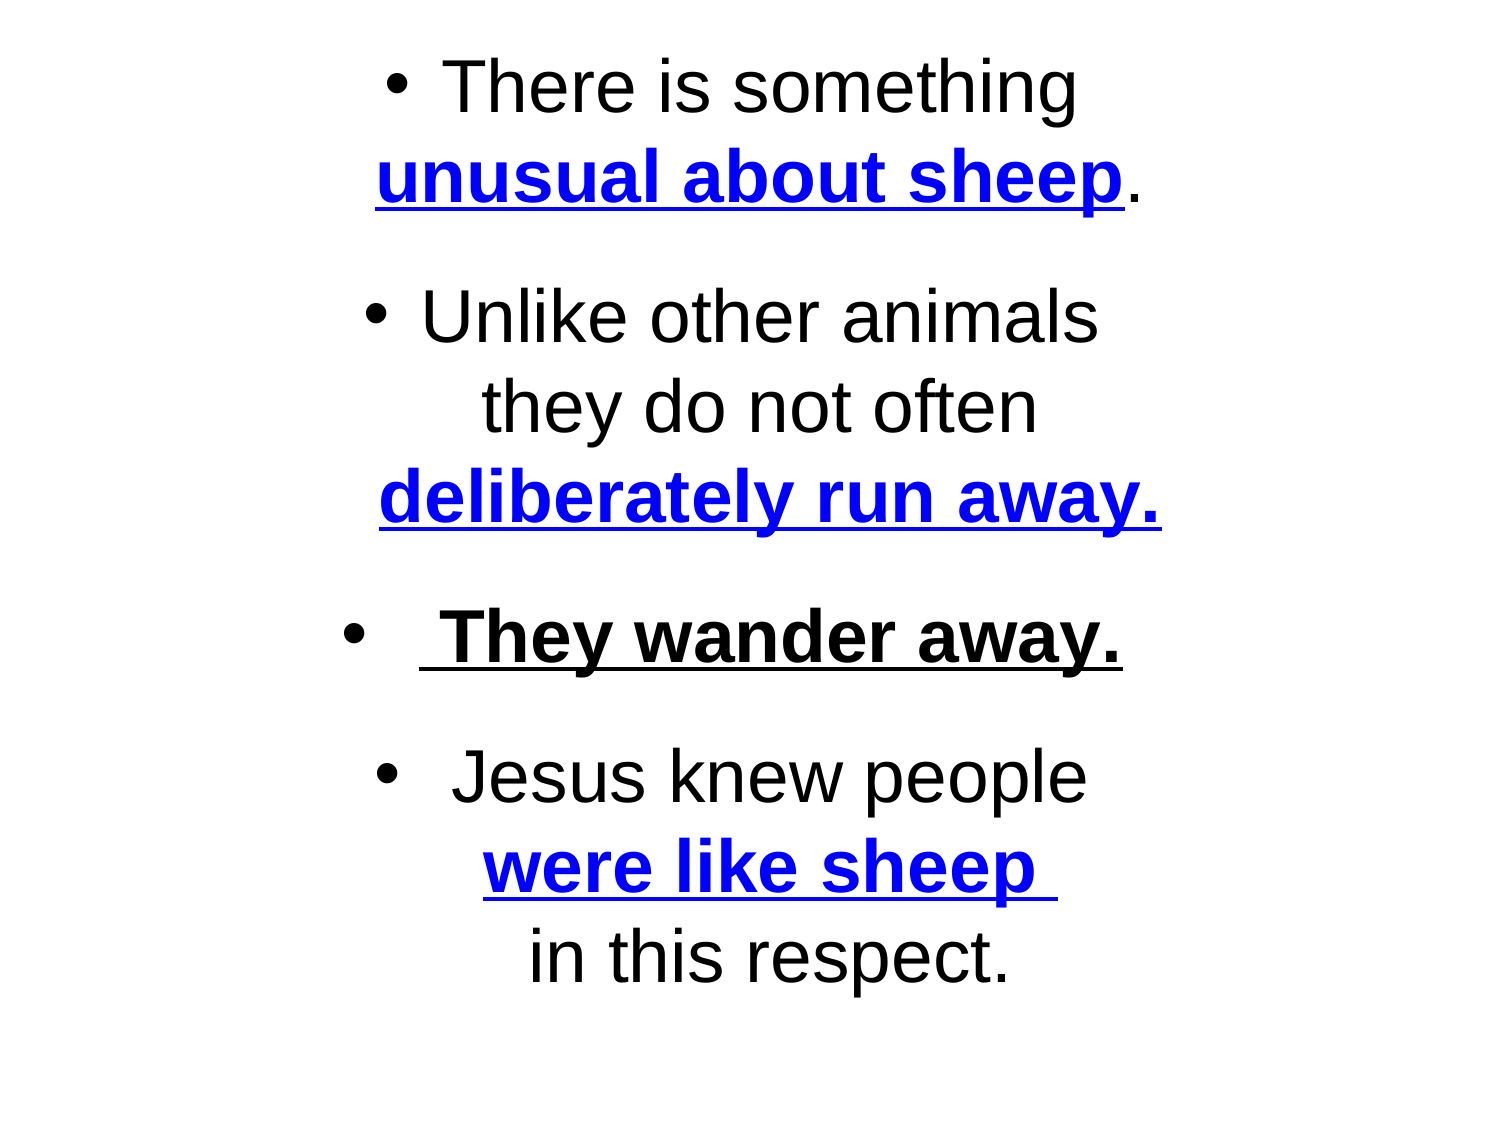

# There is something unusual about sheep.
Unlike other animals
they do not often
deliberately run away.
 They wander away.
 Jesus knew people
were like sheep
in this respect.